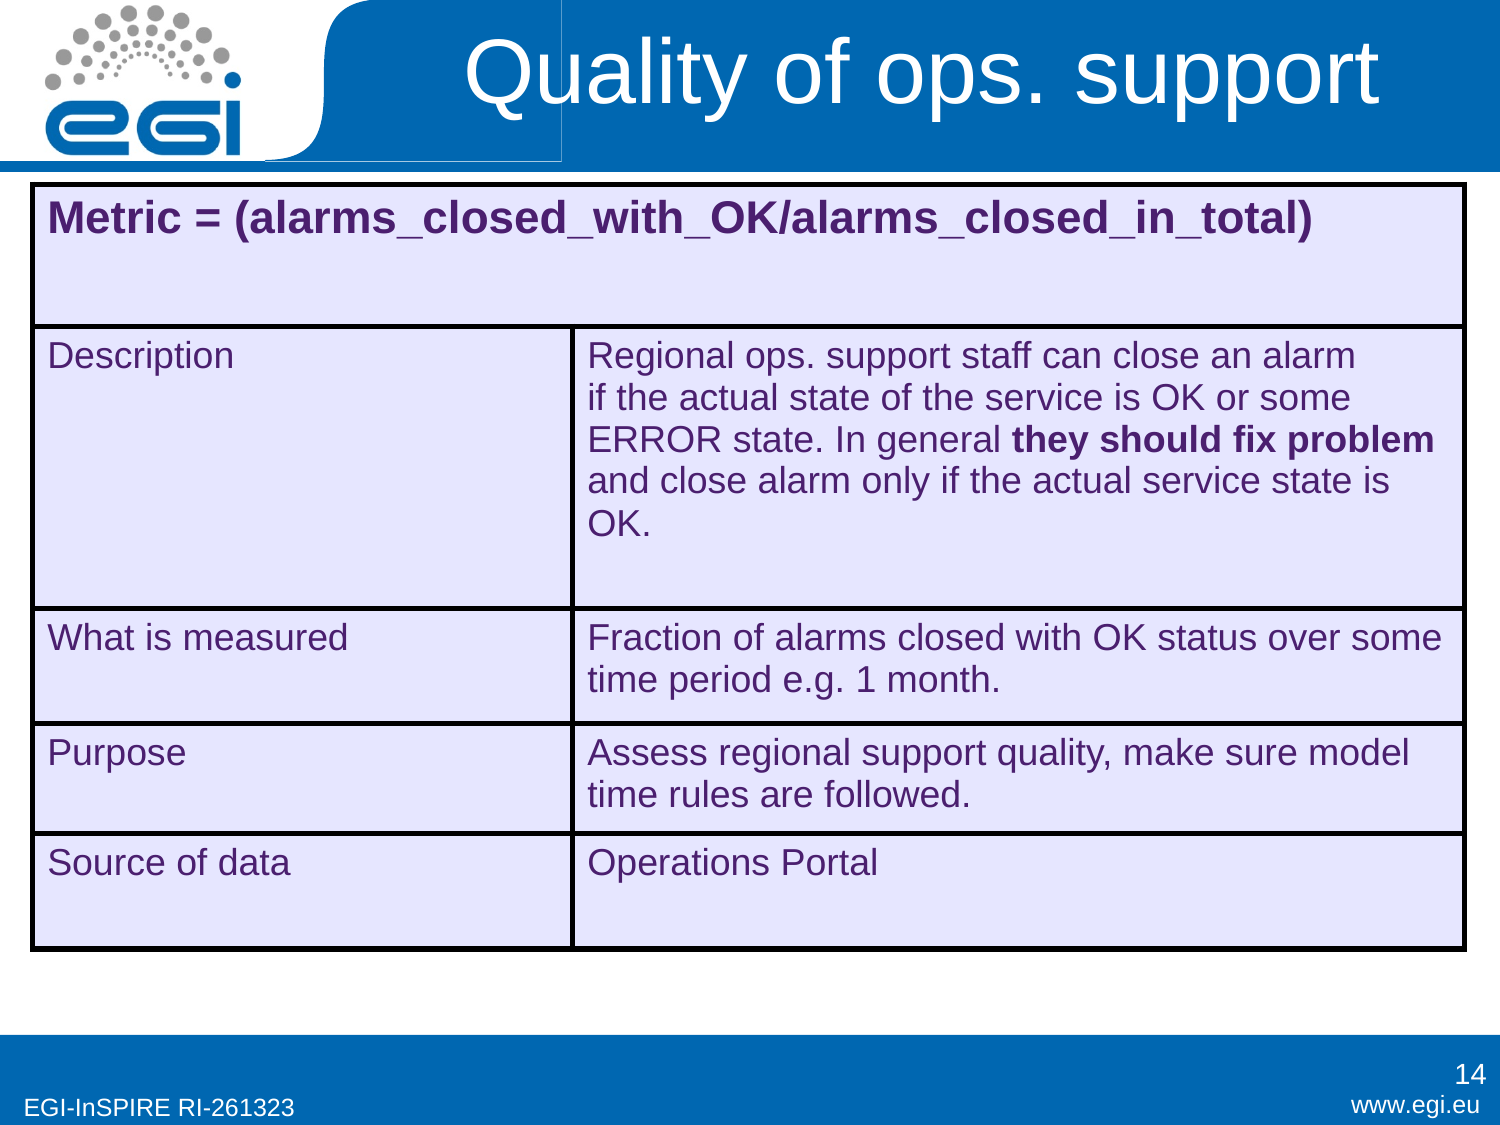

# Quality of ops. support
| Metric = (alarms\_closed\_with\_OK/alarms\_closed\_in\_total) | |
| --- | --- |
| Description | Regional ops. support staff can close an alarm if the actual state of the service is OK or some ERROR state. In general they should fix problem and close alarm only if the actual service state is OK. |
| What is measured | Fraction of alarms closed with OK status over some time period e.g. 1 month. |
| Purpose | Assess regional support quality, make sure model time rules are followed. |
| Source of data | Operations Portal |
14